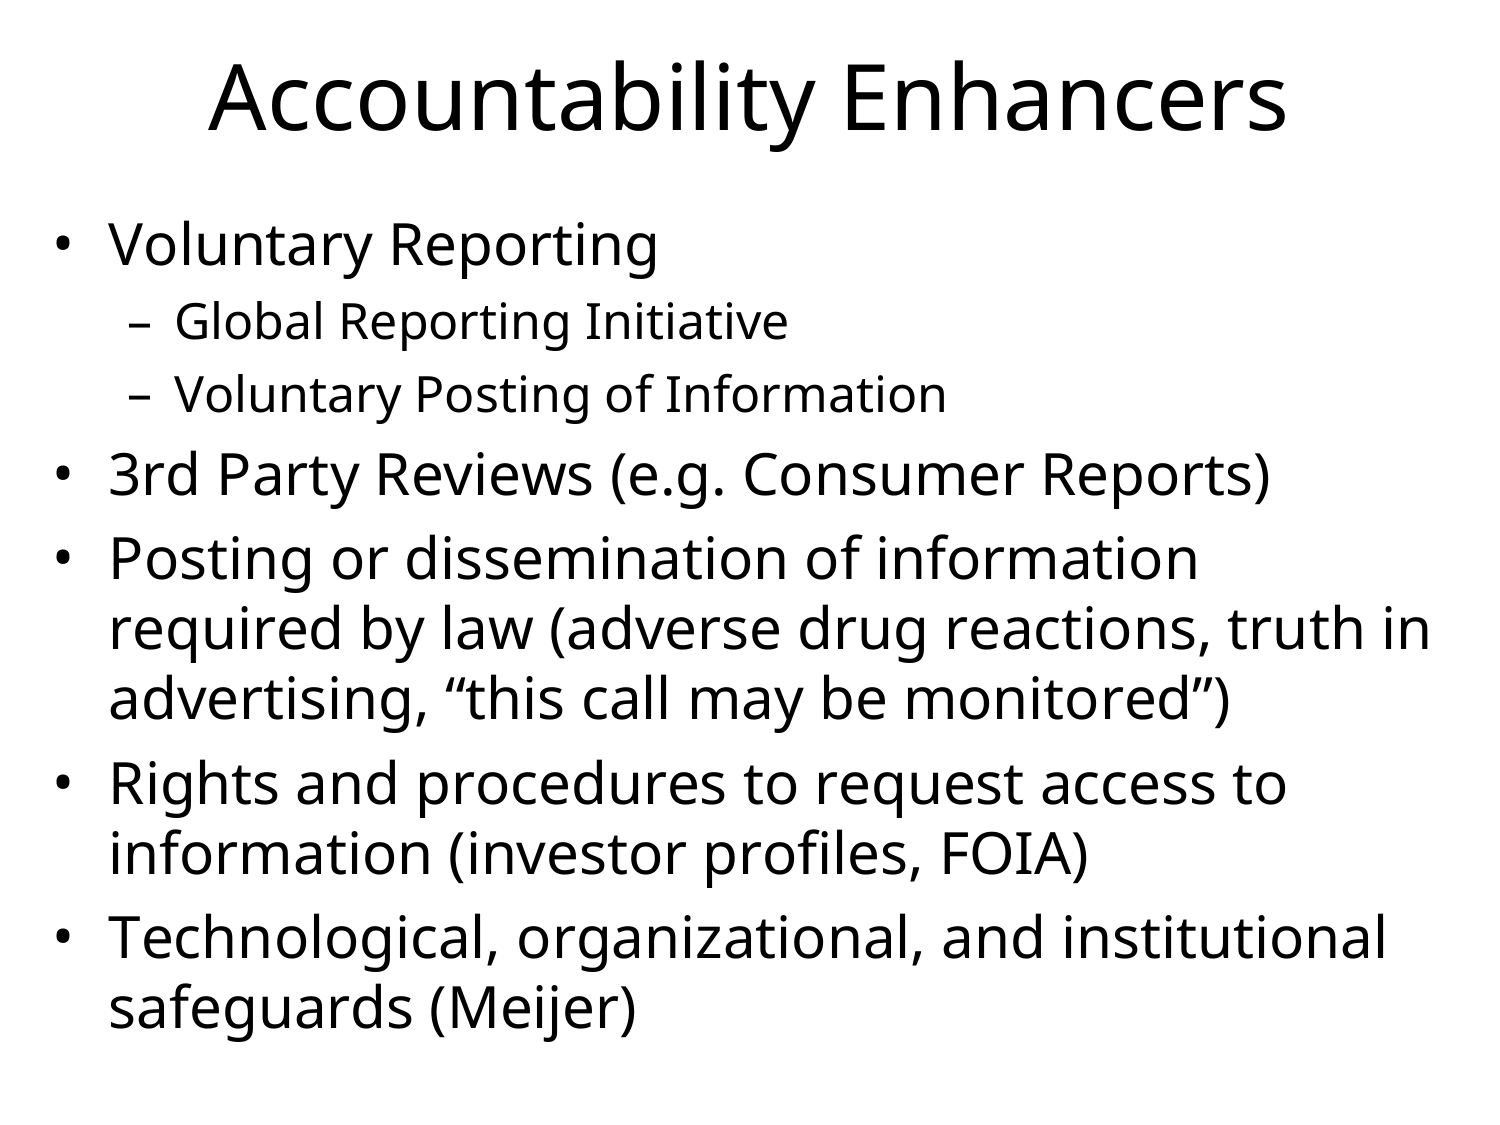

# Accountability Enhancers
Voluntary Reporting
Global Reporting Initiative
Voluntary Posting of Information
3rd Party Reviews (e.g. Consumer Reports)
Posting or dissemination of information required by law (adverse drug reactions, truth in advertising, “this call may be monitored”)
Rights and procedures to request access to information (investor profiles, FOIA)
Technological, organizational, and institutional safeguards (Meijer)